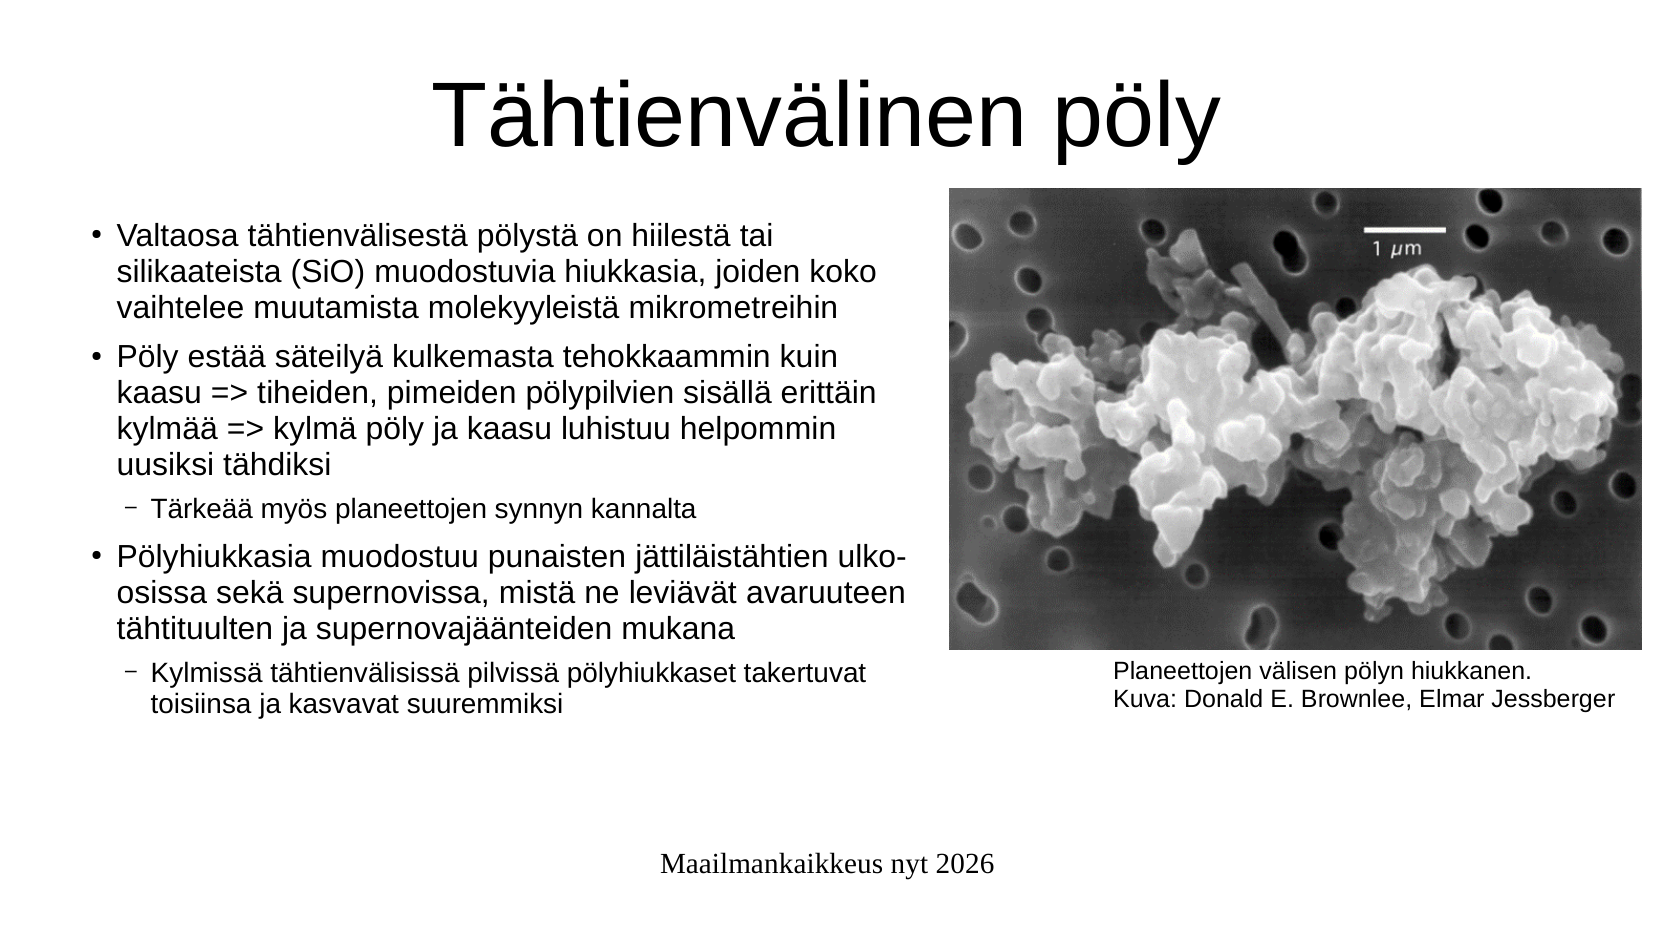

# Tähtienvälinen pöly
Valtaosa tähtienvälisestä pölystä on hiilestä tai silikaateista (SiO) muodostuvia hiukkasia, joiden koko vaihtelee muutamista molekyyleistä mikrometreihin
Pöly estää säteilyä kulkemasta tehokkaammin kuin kaasu => tiheiden, pimeiden pölypilvien sisällä erittäin kylmää => kylmä pöly ja kaasu luhistuu helpommin uusiksi tähdiksi
Tärkeää myös planeettojen synnyn kannalta
Pölyhiukkasia muodostuu punaisten jättiläistähtien ulko-osissa sekä supernovissa, mistä ne leviävät avaruuteen tähtituulten ja supernovajäänteiden mukana
Kylmissä tähtienvälisissä pilvissä pölyhiukkaset takertuvat toisiinsa ja kasvavat suuremmiksi
Planeettojen välisen pölyn hiukkanen.
Kuva: Donald E. Brownlee, Elmar Jessberger